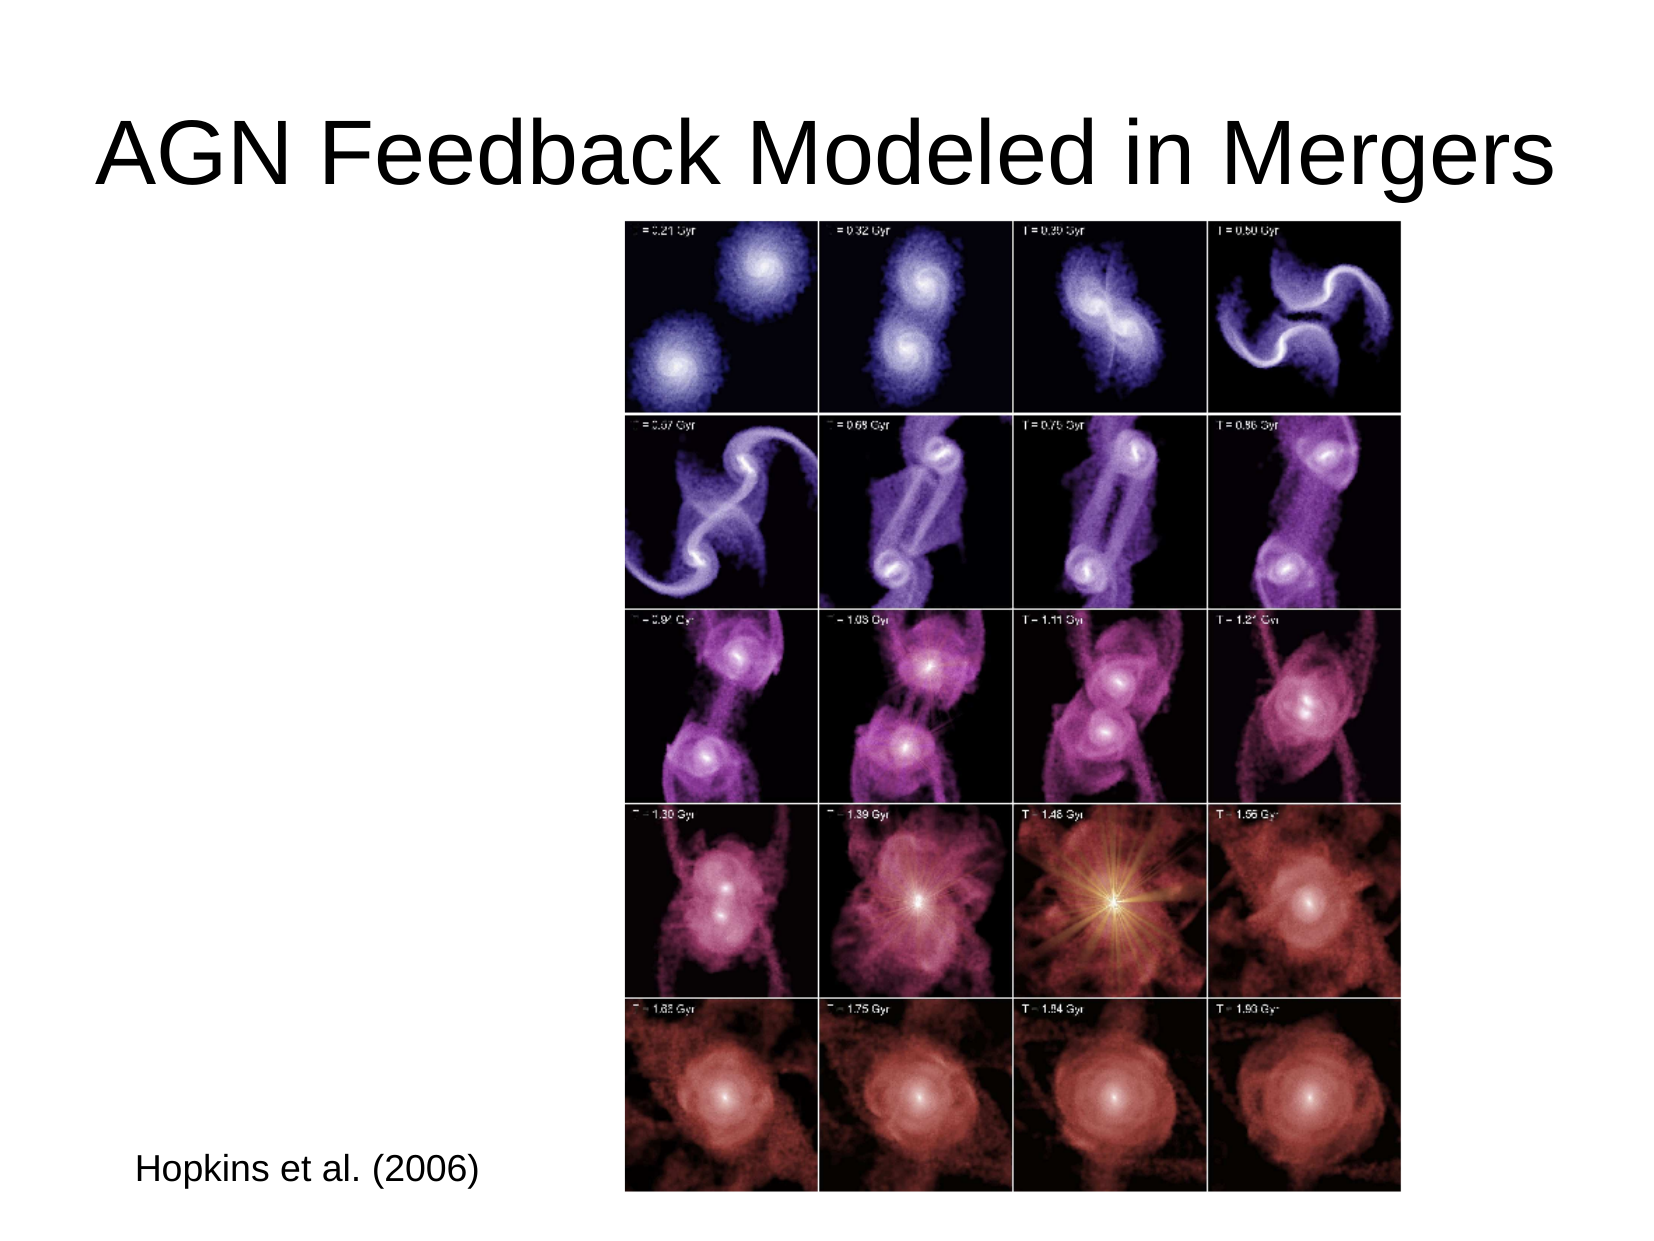

# AGN Feedback Modeled in Mergers
Hopkins et al. (2006)